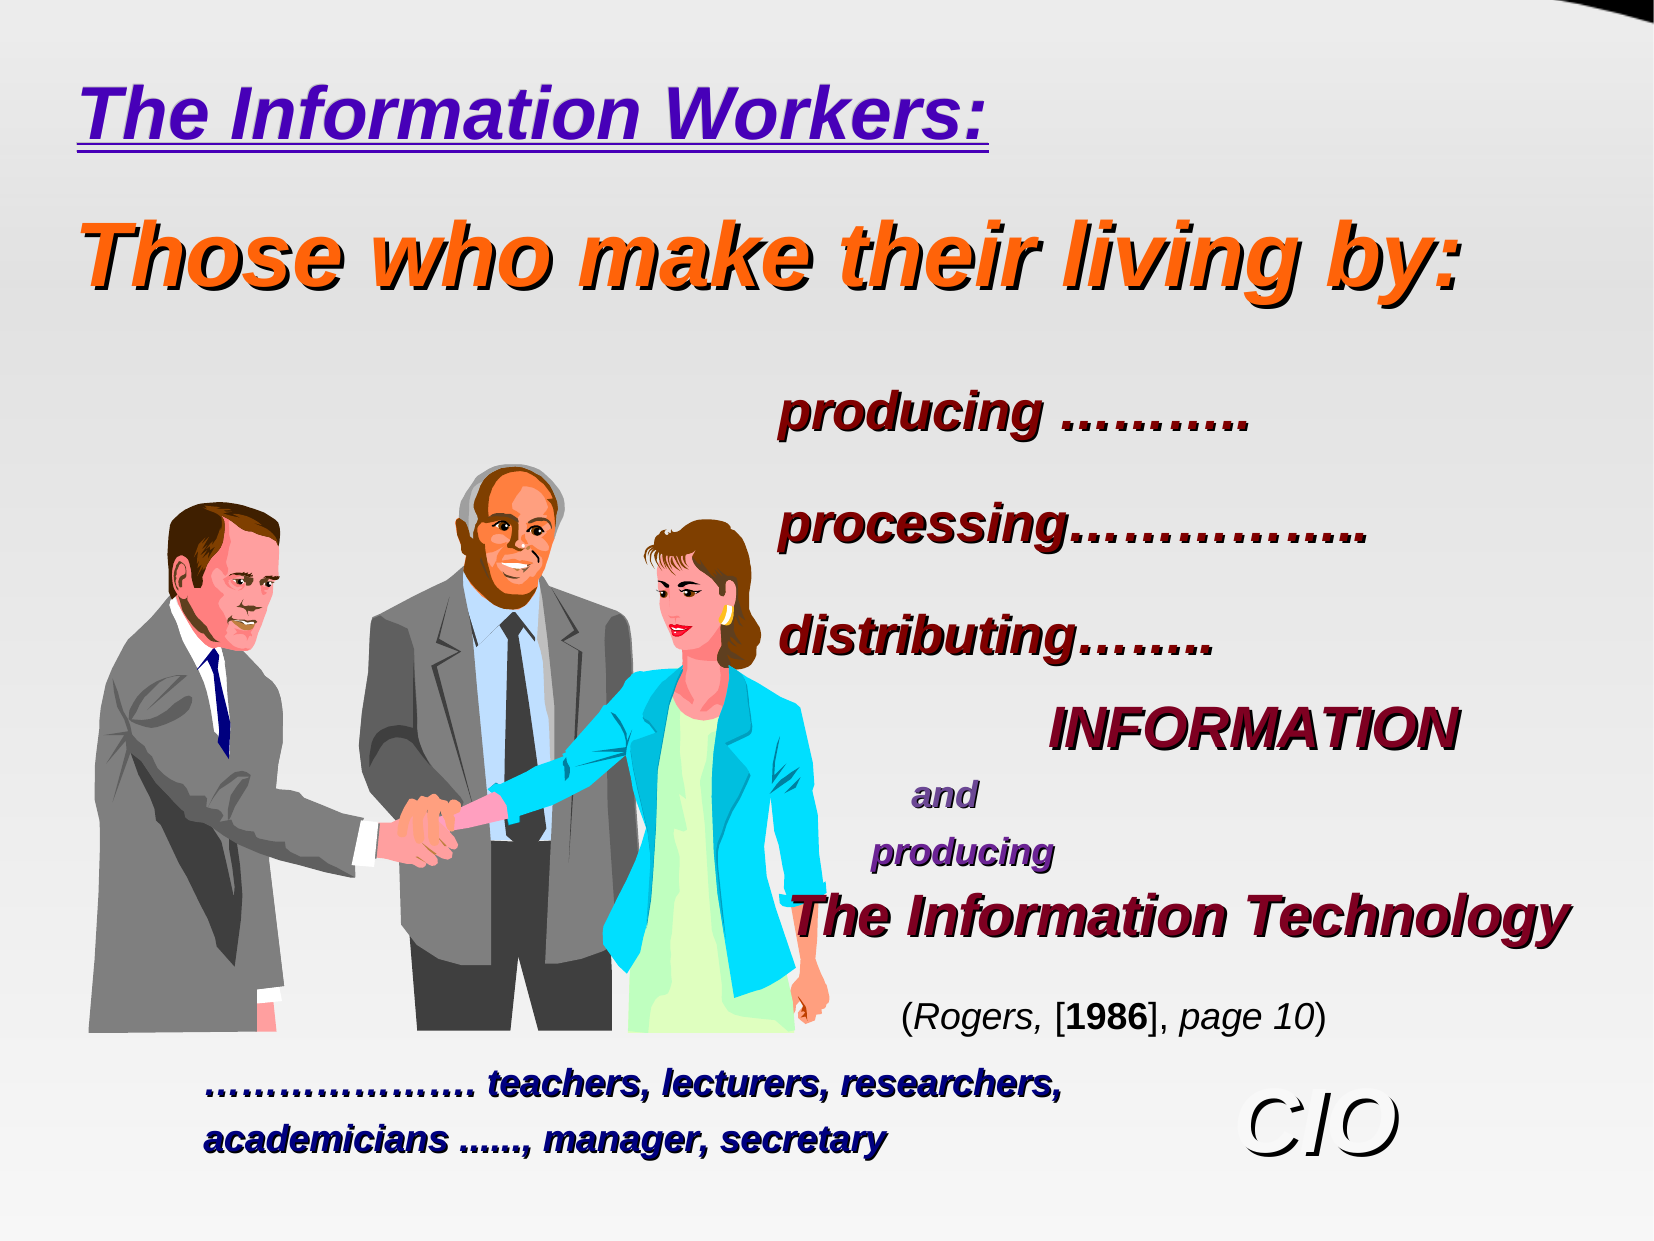

# The Information Workers:‏
Those who make their living by:
producing ………..
processing……………..
distributing……..
INFORMATION
and
producing
The Information Technology
(Rogers, [1986], page 10)‏
CIO
…………………. teachers, lecturers, researchers, academicians ......, manager, secretary